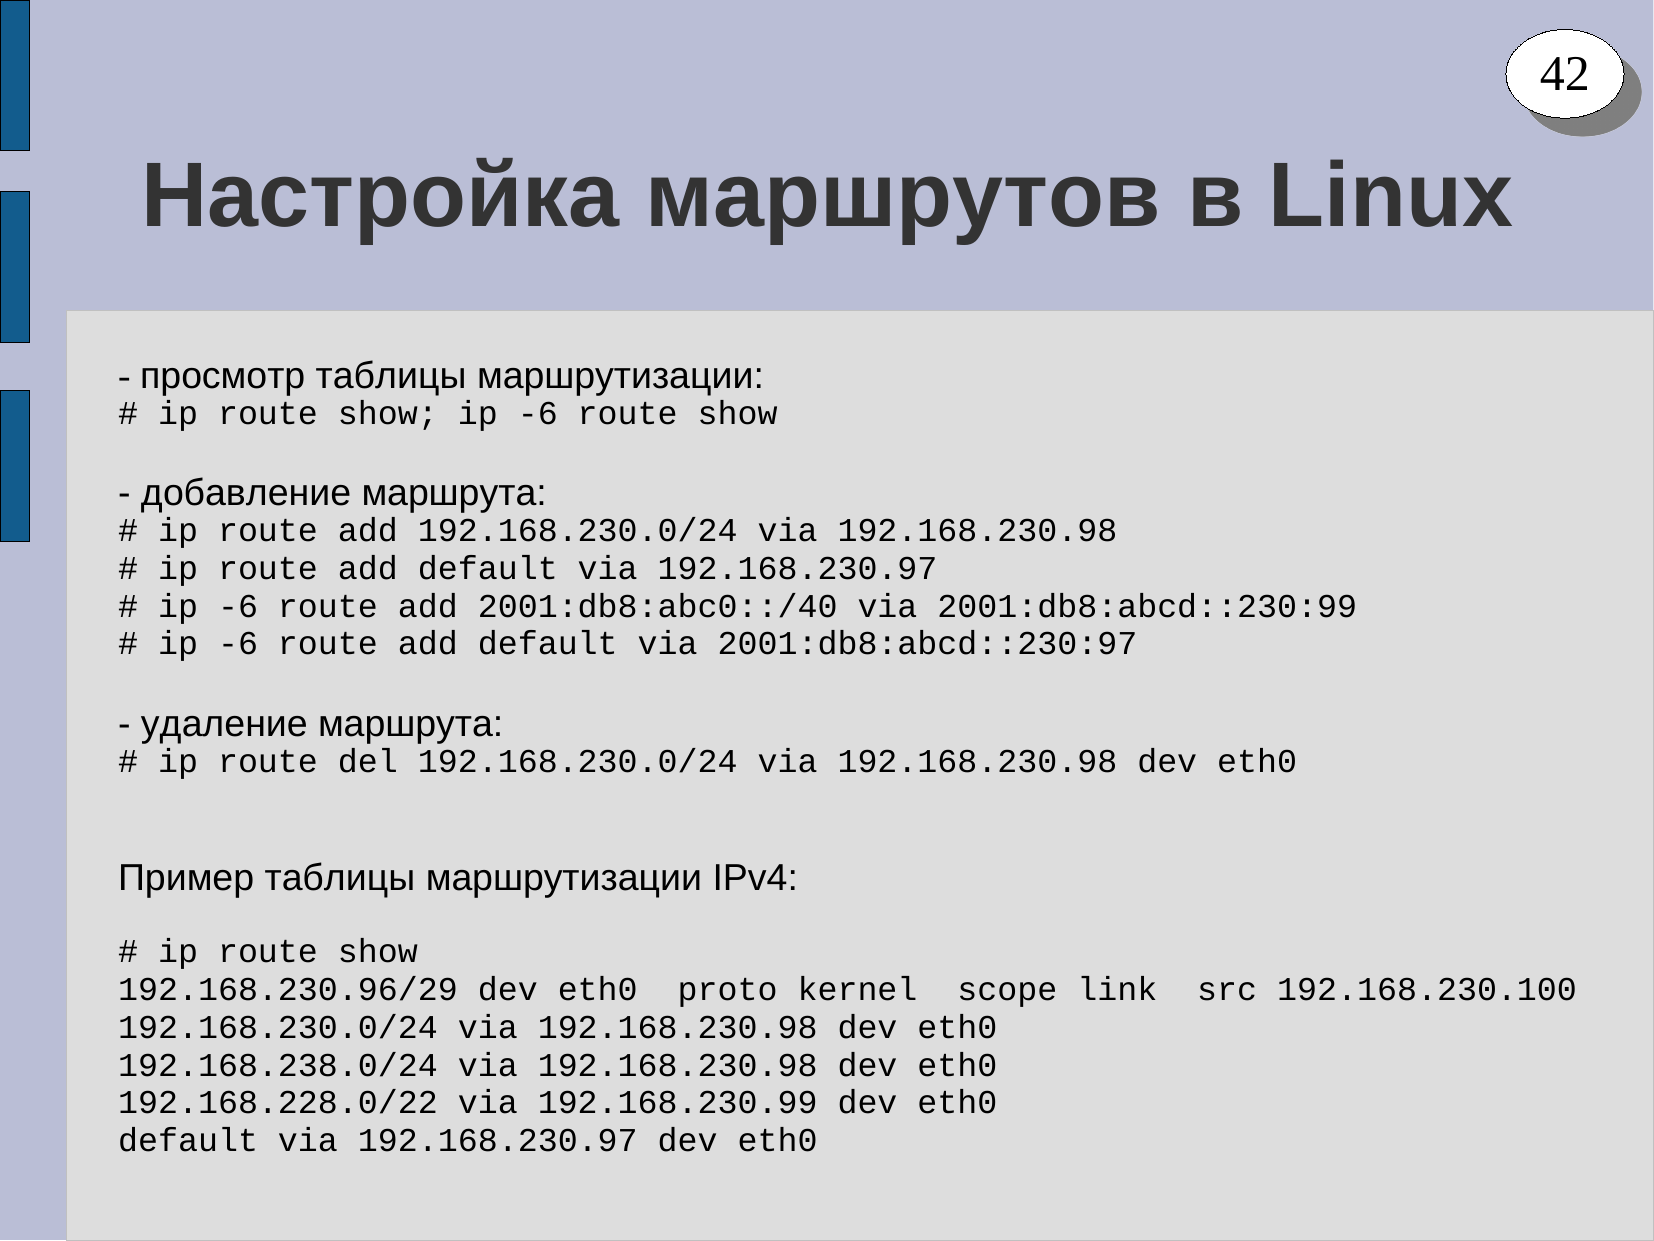

42
# Настройка маршрутов в Linux
- просмотр таблицы маршрутизации:
# ip route show; ip -6 route show
- добавление маршрута:
# ip route add 192.168.230.0/24 via 192.168.230.98
# ip route add default via 192.168.230.97
# ip -6 route add 2001:db8:abc0::/40 via 2001:db8:abcd::230:99
# ip -6 route add default via 2001:db8:abcd::230:97
- удаление маршрута:
# ip route del 192.168.230.0/24 via 192.168.230.98 dev eth0
Пример таблицы маршрутизации IPv4:
# ip route show
192.168.230.96/29 dev eth0 proto kernel scope link src 192.168.230.100
192.168.230.0/24 via 192.168.230.98 dev eth0
192.168.238.0/24 via 192.168.230.98 dev eth0
192.168.228.0/22 via 192.168.230.99 dev eth0
default via 192.168.230.97 dev eth0